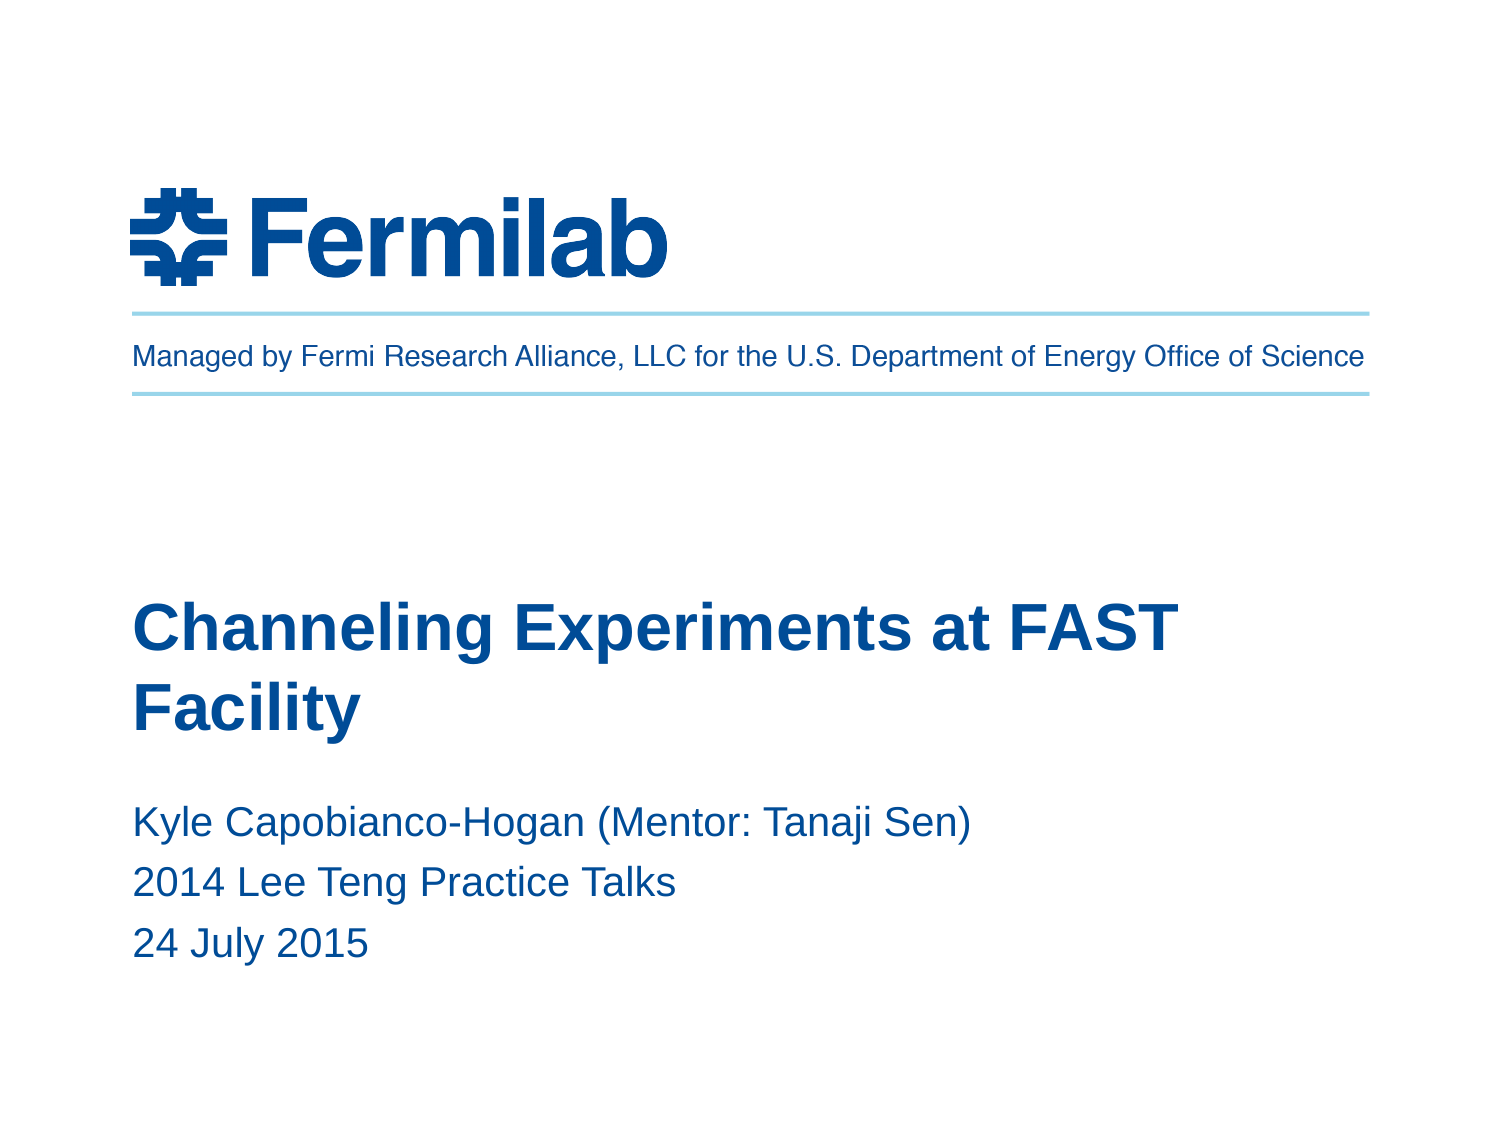

# Channeling Experiments at FAST Facility
Kyle Capobianco-Hogan (Mentor: Tanaji Sen)
2014 Lee Teng Practice Talks
24 July 2015